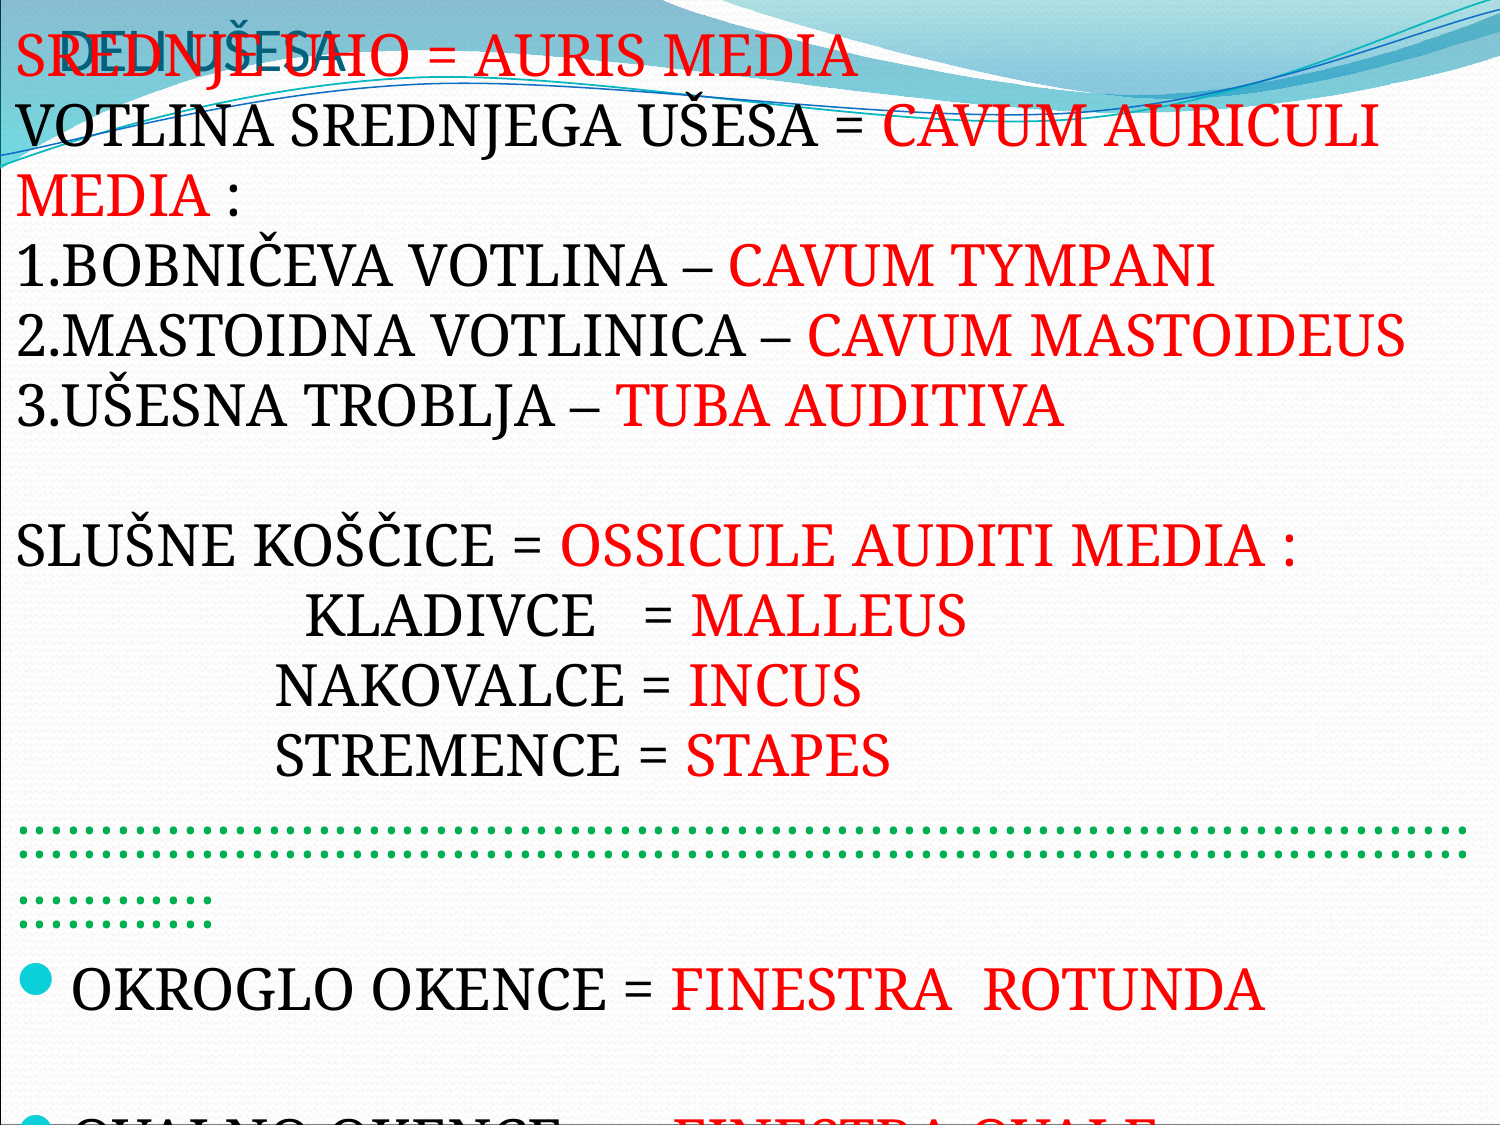

# DELI UŠESA
SREDNJE UHO = AURIS MEDIA
VOTLINA SREDNJEGA UŠESA = CAVUM AURICULI MEDIA :
1.BOBNIČEVA VOTLINA – CAVUM TYMPANI
2.MASTOIDNA VOTLINICA – CAVUM MASTOIDEUS
3.UŠESNA TROBLJA – TUBA AUDITIVA
SLUŠNE KOŠČICE = OSSICULE AUDITI MEDIA :
 KLADIVCE = MALLEUS
 NAKOVALCE = INCUS
 STREMENCE = STAPES
:::::::::::::::::::::::::::::::::::::::::::::::::::::::::::::::::::::::::::::::::::::::::::::::::::
OKROGLO OKENCE = FINESTRA ROTUNDA
OVALNO OKENCE = FINESTRA OVALE